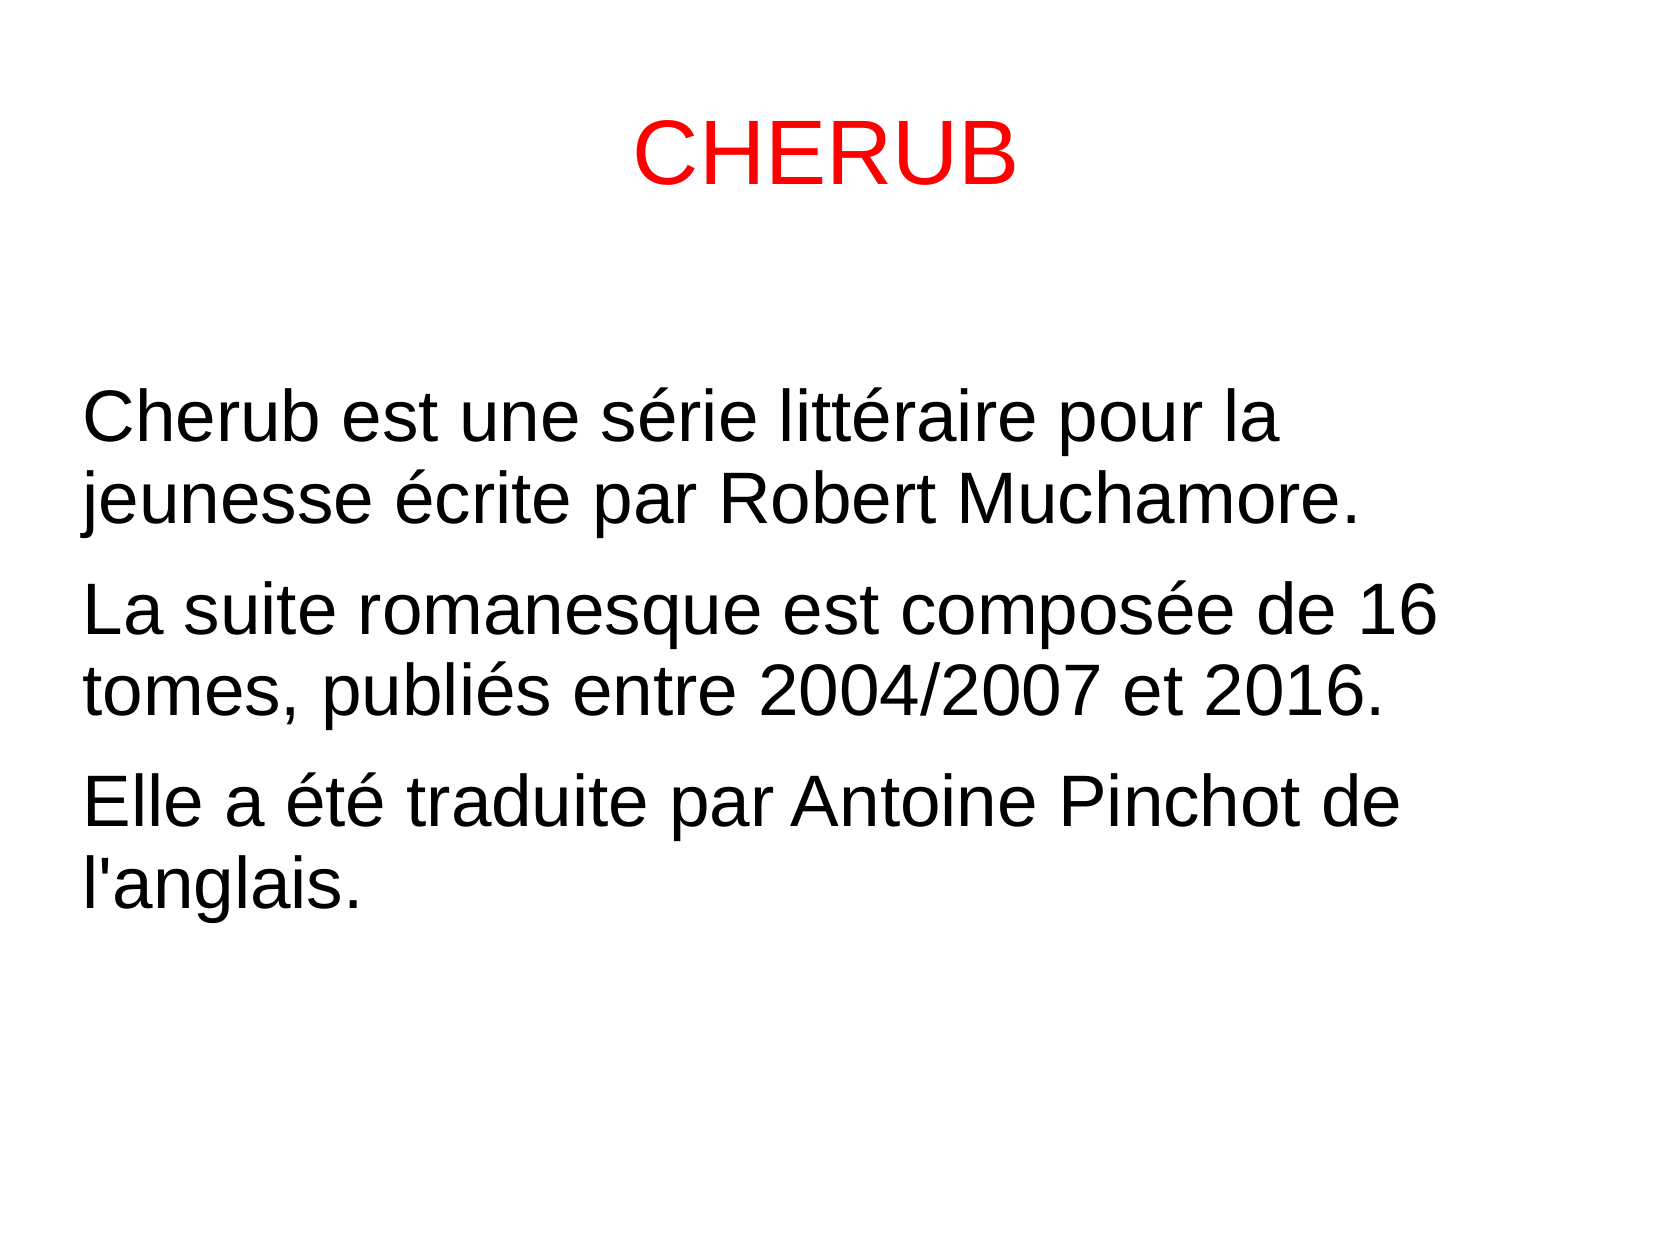

# CHERUB
Cherub est une série littéraire pour la jeunesse écrite par Robert Muchamore.
La suite romanesque est composée de 16 tomes, publiés entre 2004/2007 et 2016.
Elle a été traduite par Antoine Pinchot de l'anglais.